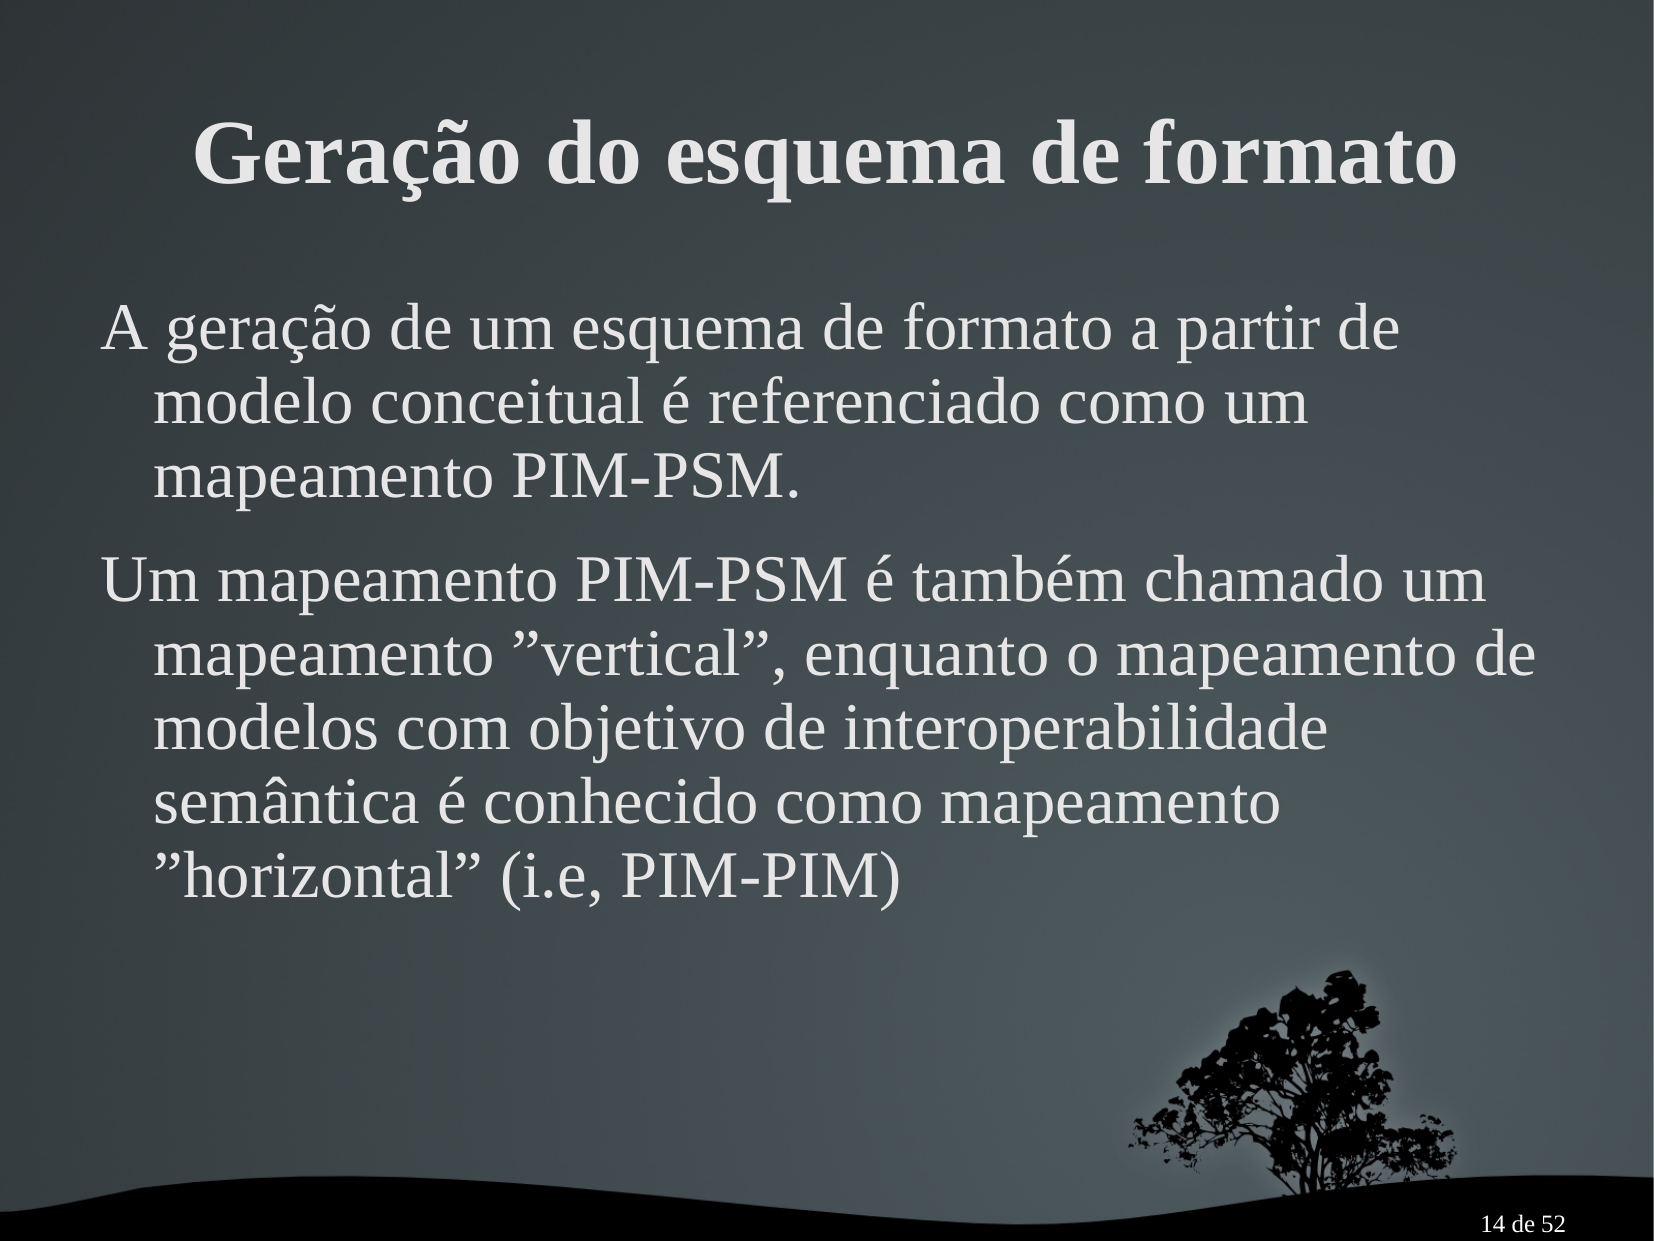

# Geração do esquema de formato
A geração de um esquema de formato a partir de modelo conceitual é referenciado como um mapeamento PIM-PSM.
Um mapeamento PIM-PSM é também chamado um mapeamento ”vertical”, enquanto o mapeamento de modelos com objetivo de interoperabilidade semântica é conhecido como mapeamento ”horizontal” (i.e, PIM-PIM)
14